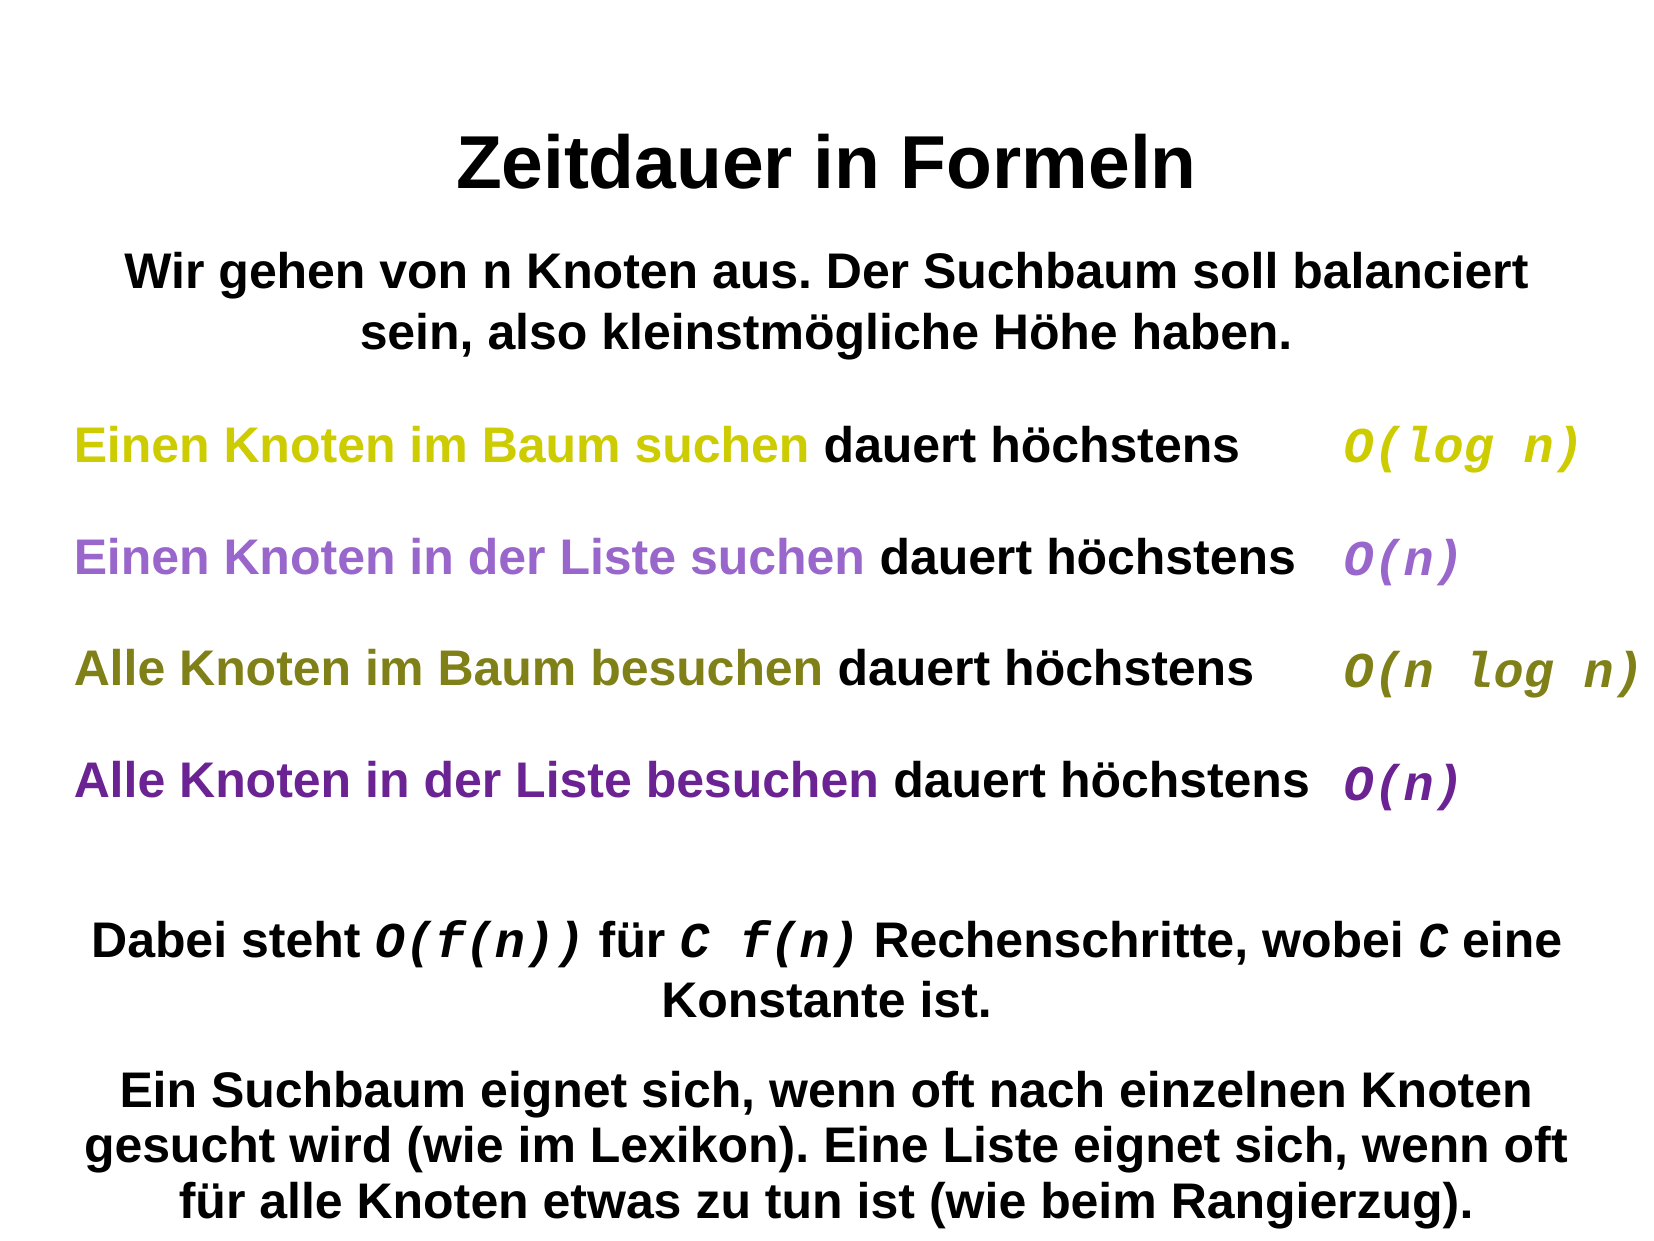

# Zeitdauer in Formeln
Wir gehen von n Knoten aus. Der Suchbaum soll balanciert sein, also kleinstmögliche Höhe haben.
Einen Knoten im Baum suchen dauert höchstens
Einen Knoten in der Liste suchen dauert höchstens
Alle Knoten im Baum besuchen dauert höchstens
Alle Knoten in der Liste besuchen dauert höchstens
O(log n)
O(n)
O(n log n)
O(n)
Dabei steht O(f(n)) für C f(n) Rechenschritte, wobei C eine Konstante ist.
Ein Suchbaum eignet sich, wenn oft nach einzelnen Knoten gesucht wird (wie im Lexikon). Eine Liste eignet sich, wenn oft für alle Knoten etwas zu tun ist (wie beim Rangierzug).